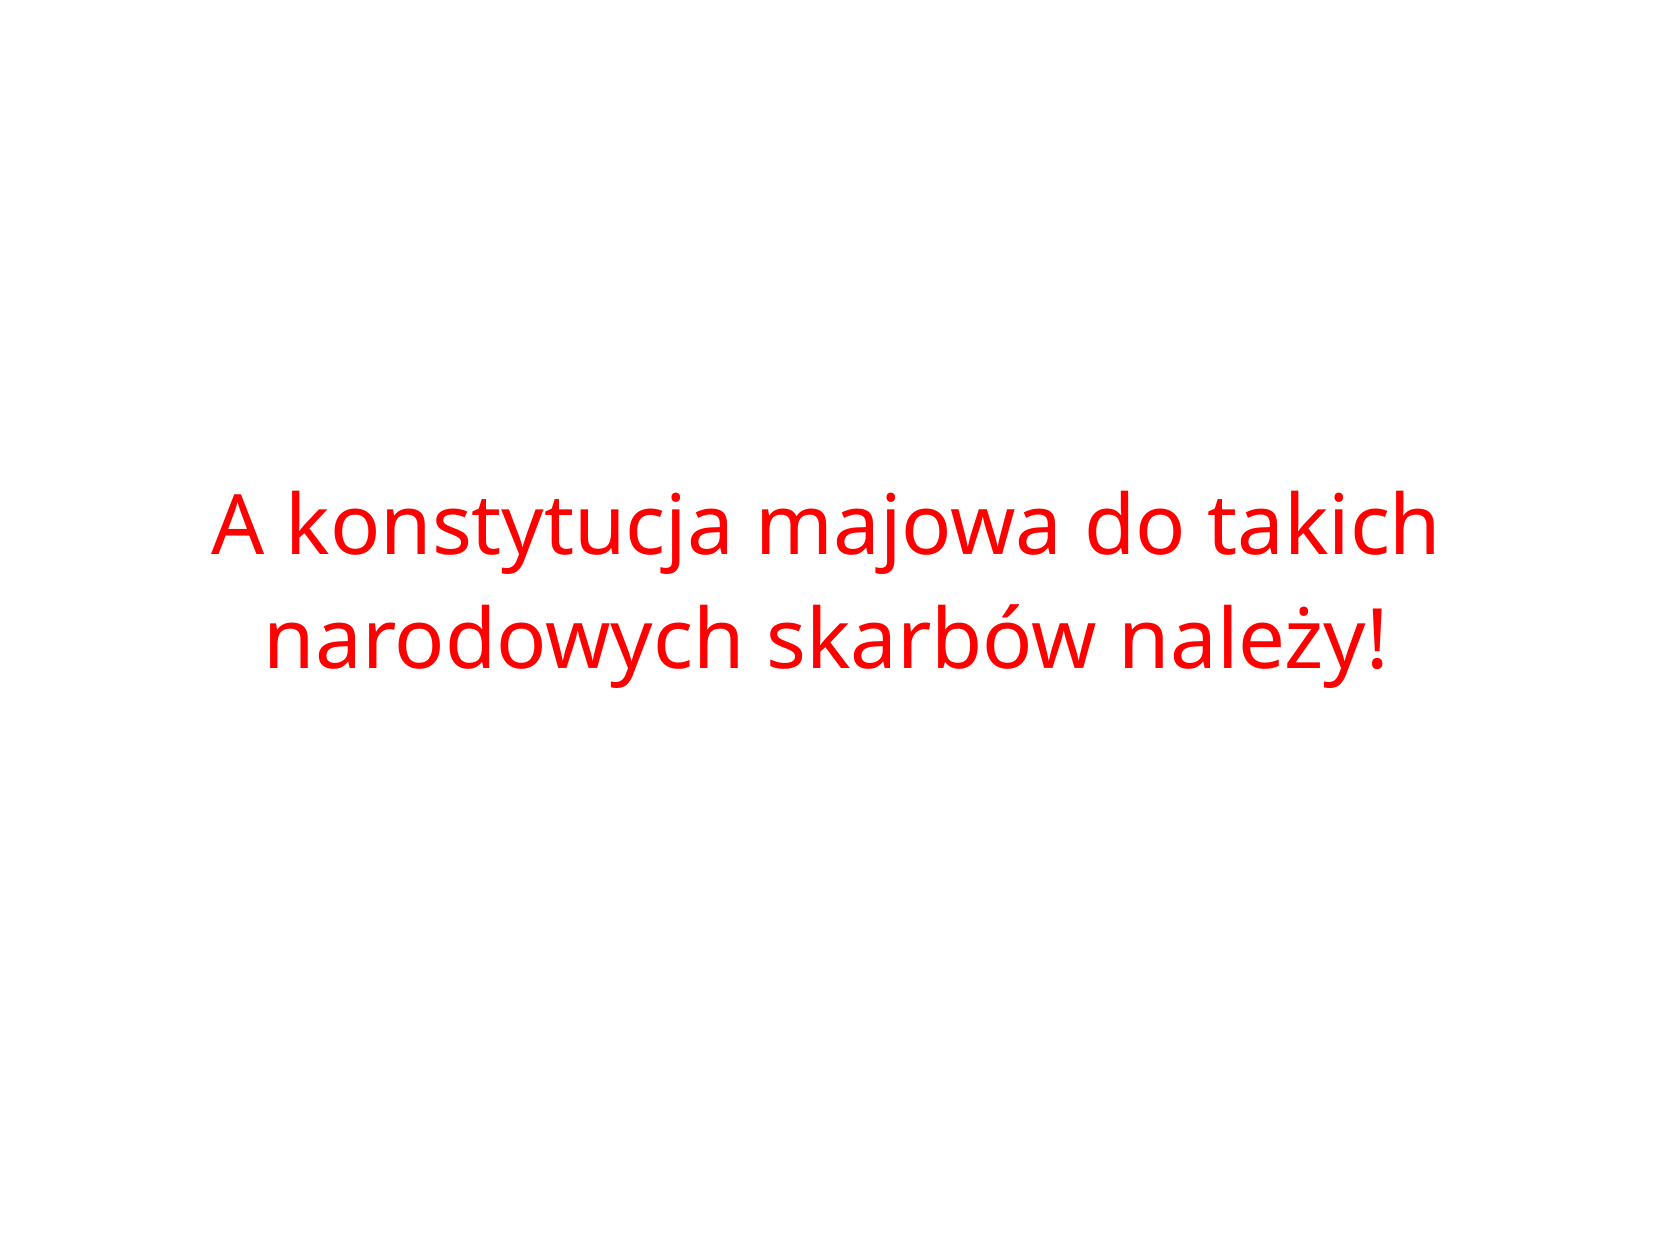

# A konstytucja majowa do takich narodowych skarbów należy!